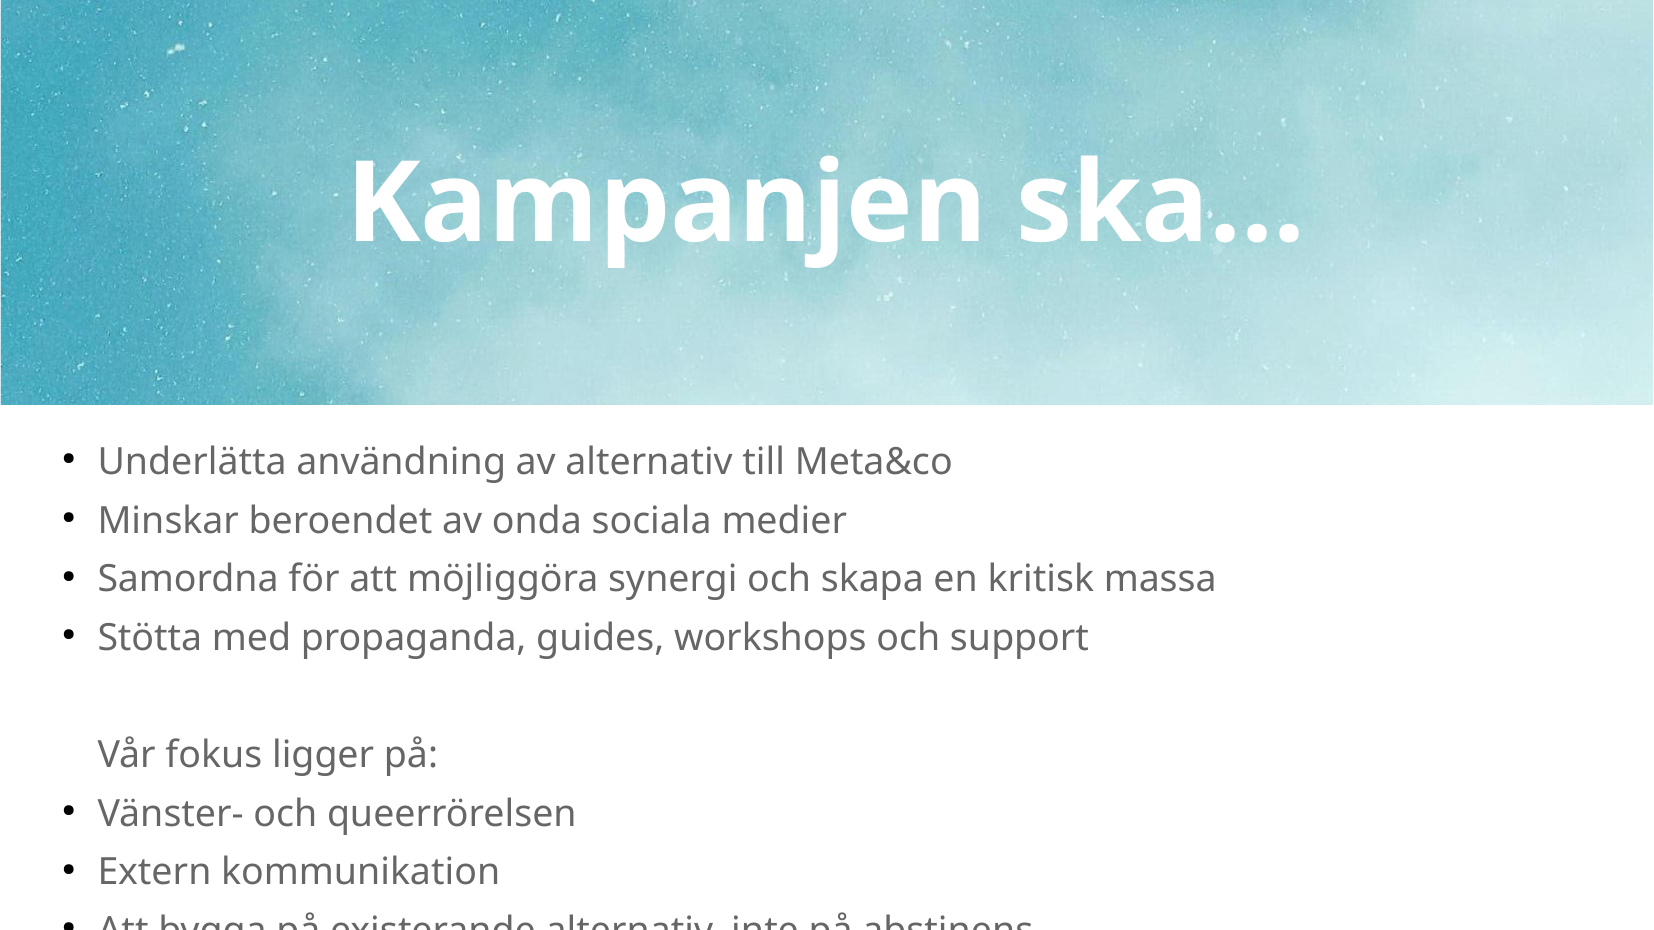

# Kampanjen ska...
Underlätta användning av alternativ till Meta&co
Minskar beroendet av onda sociala medier
Samordna för att möjliggöra synergi och skapa en kritisk massa
Stötta med propaganda, guides, workshops och support
Vår fokus ligger på:
Vänster- och queerrörelsen
Extern kommunikation
Att bygga på existerande alternativ, inte på abstinens